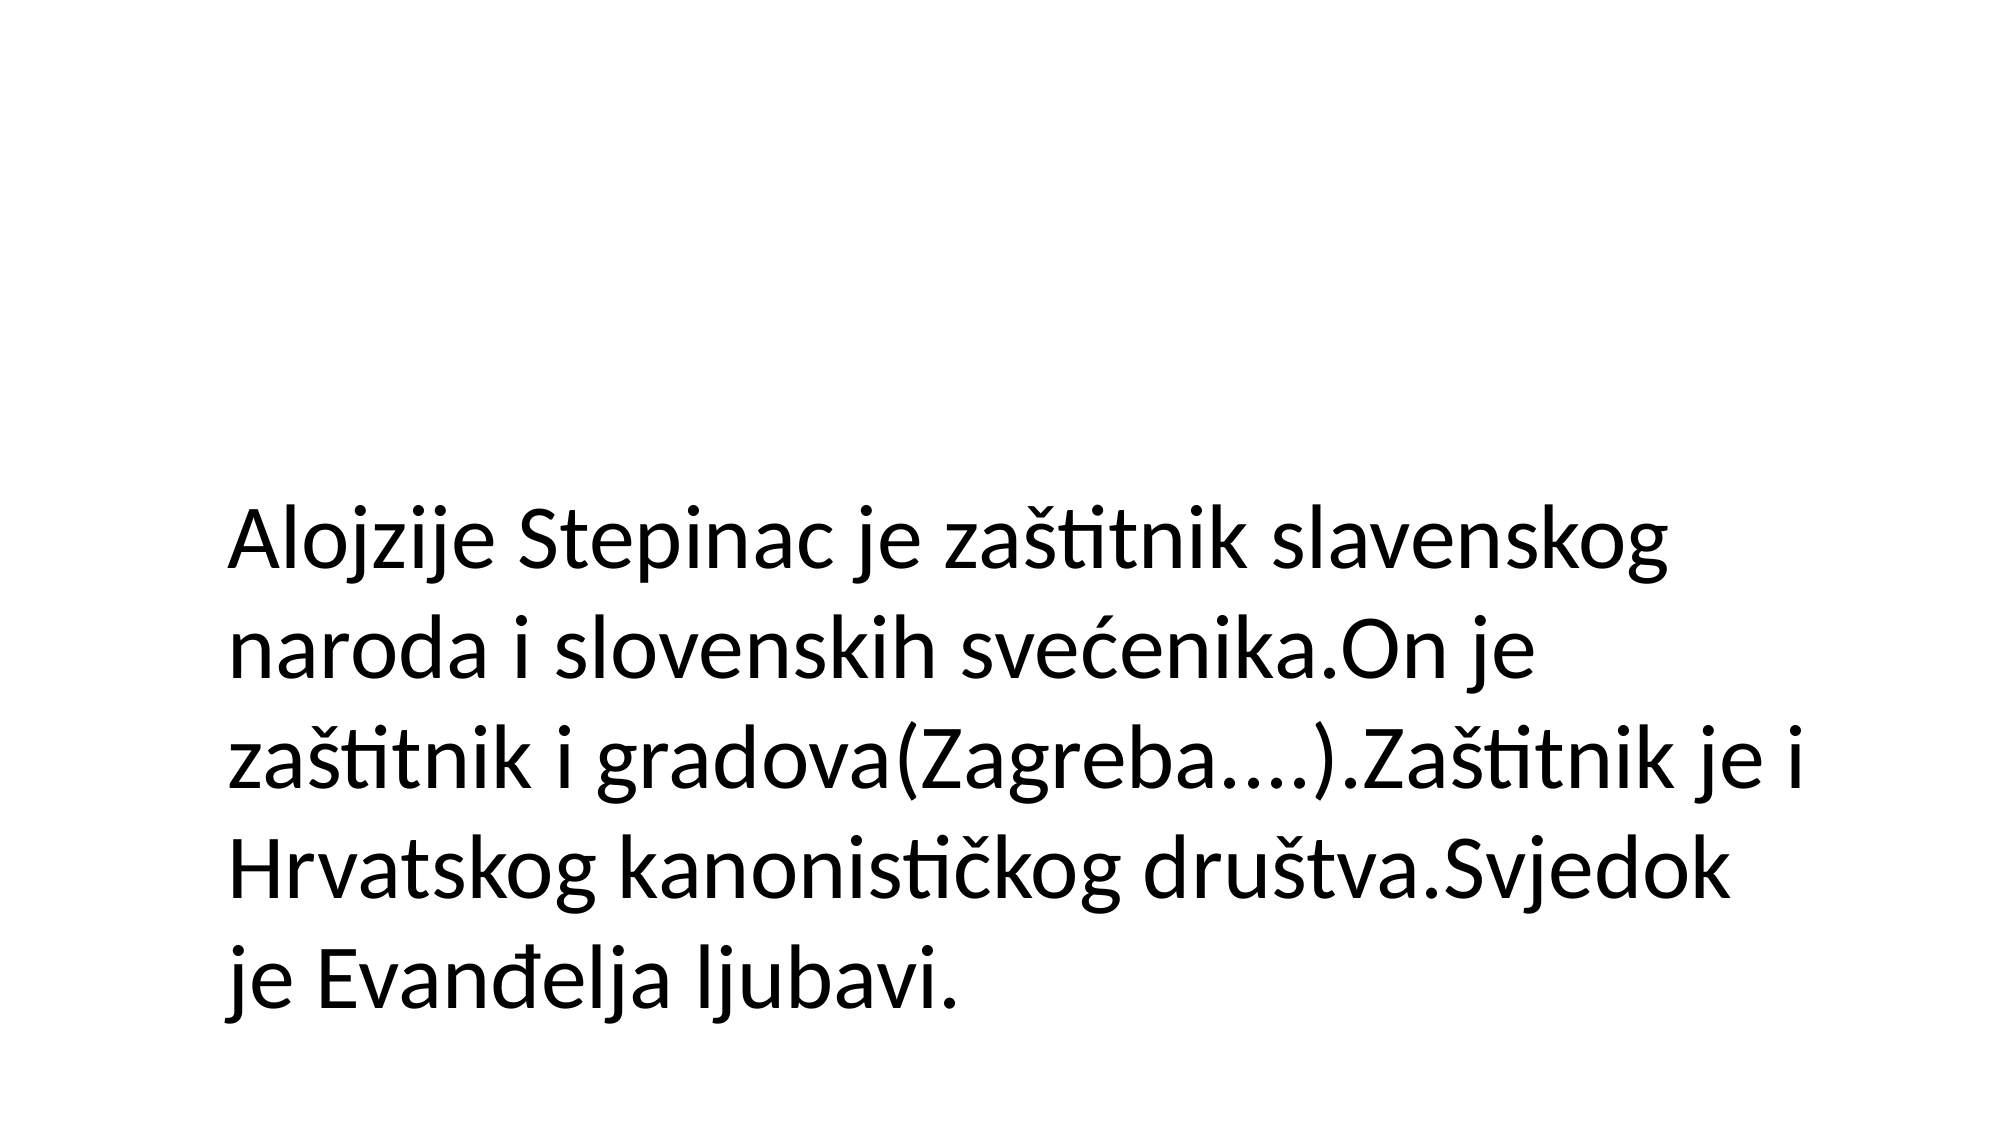

Alojzije Stepinac je zaštitnik slavenskog naroda i slovenskih svećenika.On je zaštitnik i gradova(Zagreba....).Zaštitnik je i Hrvatskog kanonističkog društva.Svjedok je Evanđelja ljubavi.